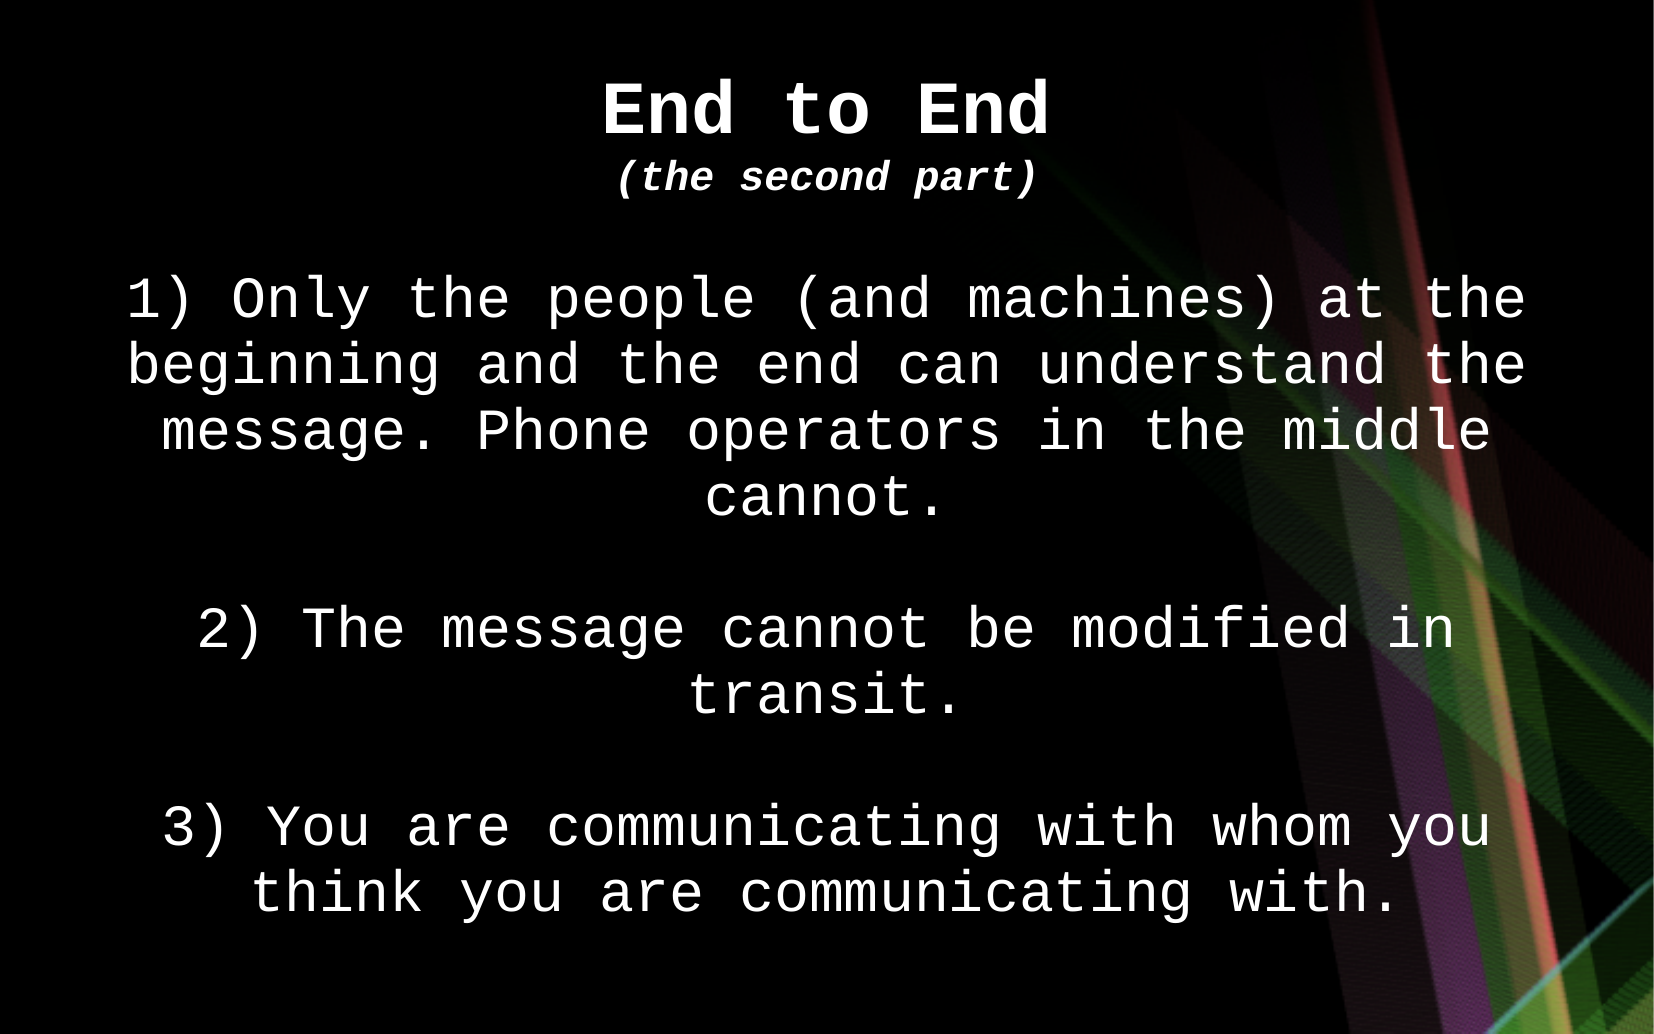

# End to End
(the second part)
1) Only the people (and machines) at the beginning and the end can understand the message. Phone operators in the middle cannot.
2) The message cannot be modified in transit.
3) You are communicating with whom you think you are communicating with.